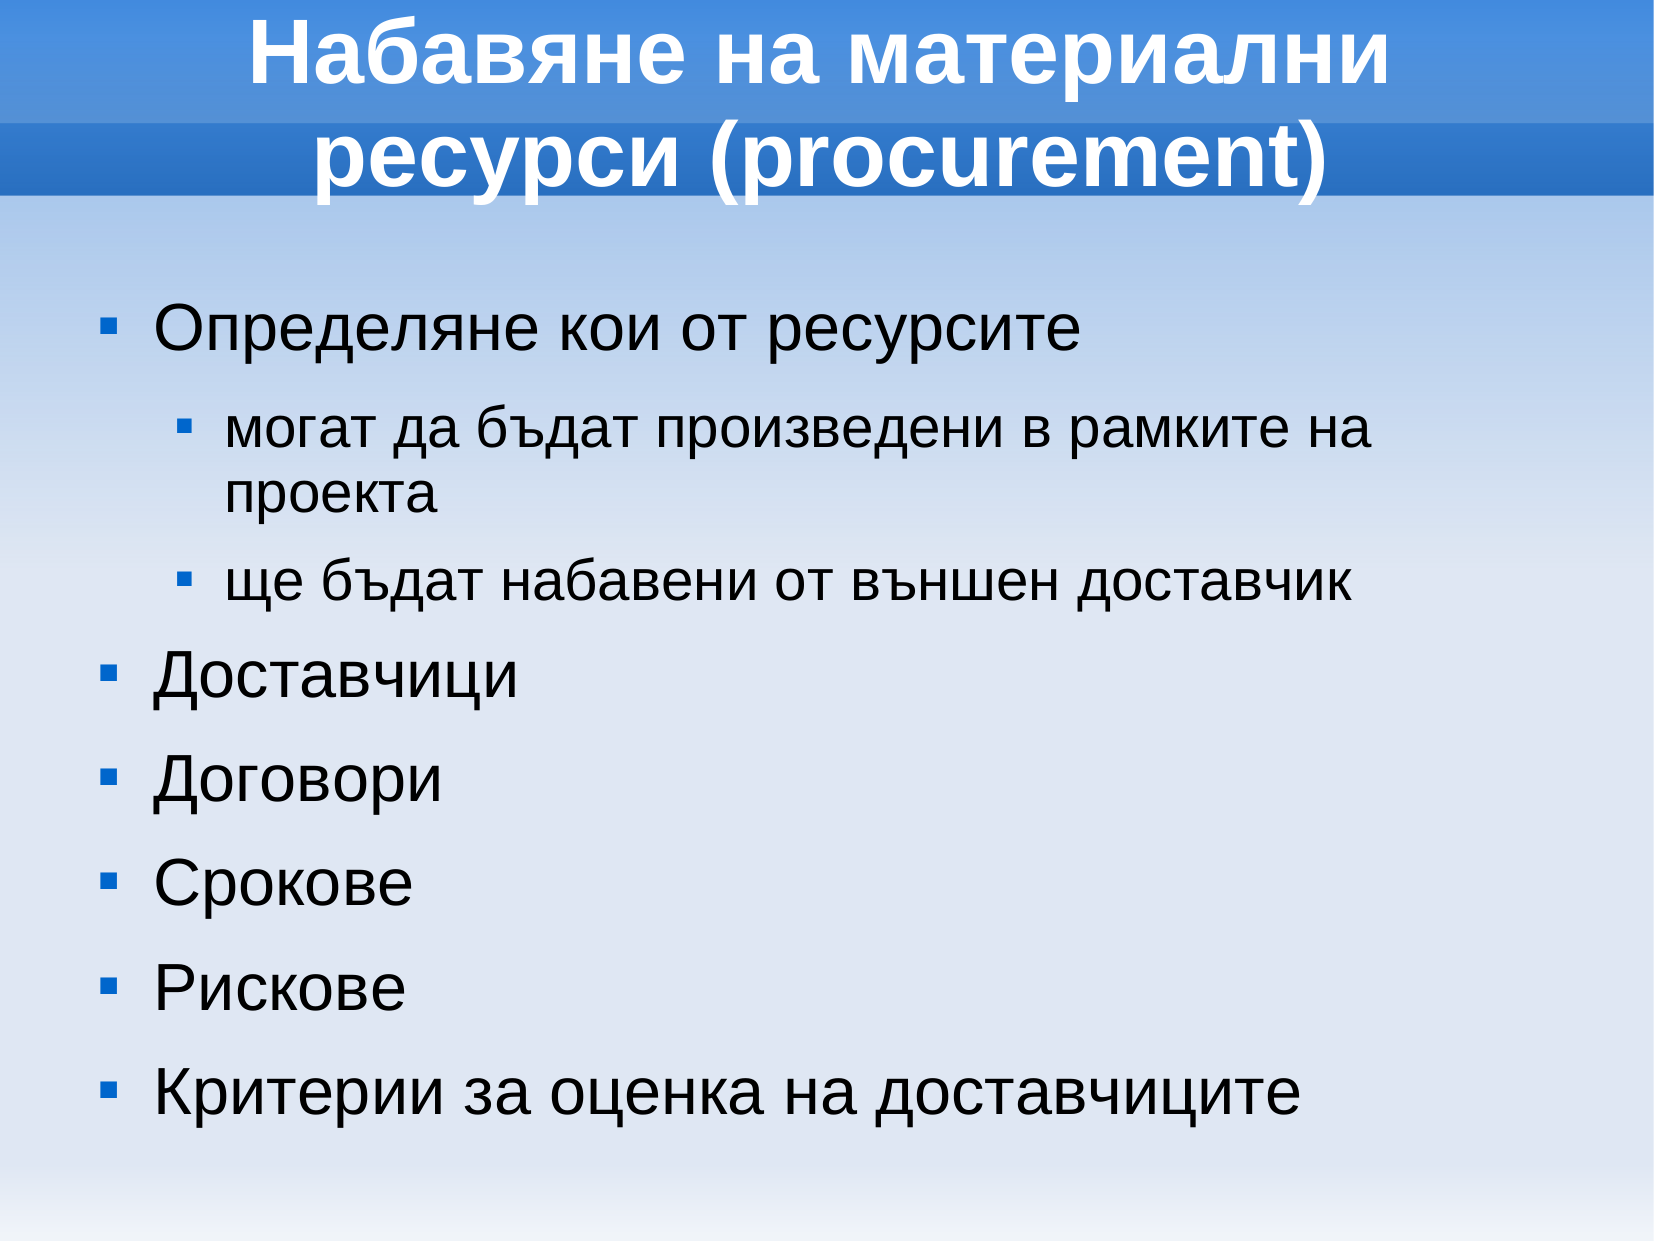

# Набавяне на материални ресурси (procurement)
Определяне кои от ресурсите
могат да бъдат произведени в рамките на проекта
ще бъдат набавени от външен доставчик
Доставчици
Договори
Срокове
Рискове
Критерии за оценка на доставчиците